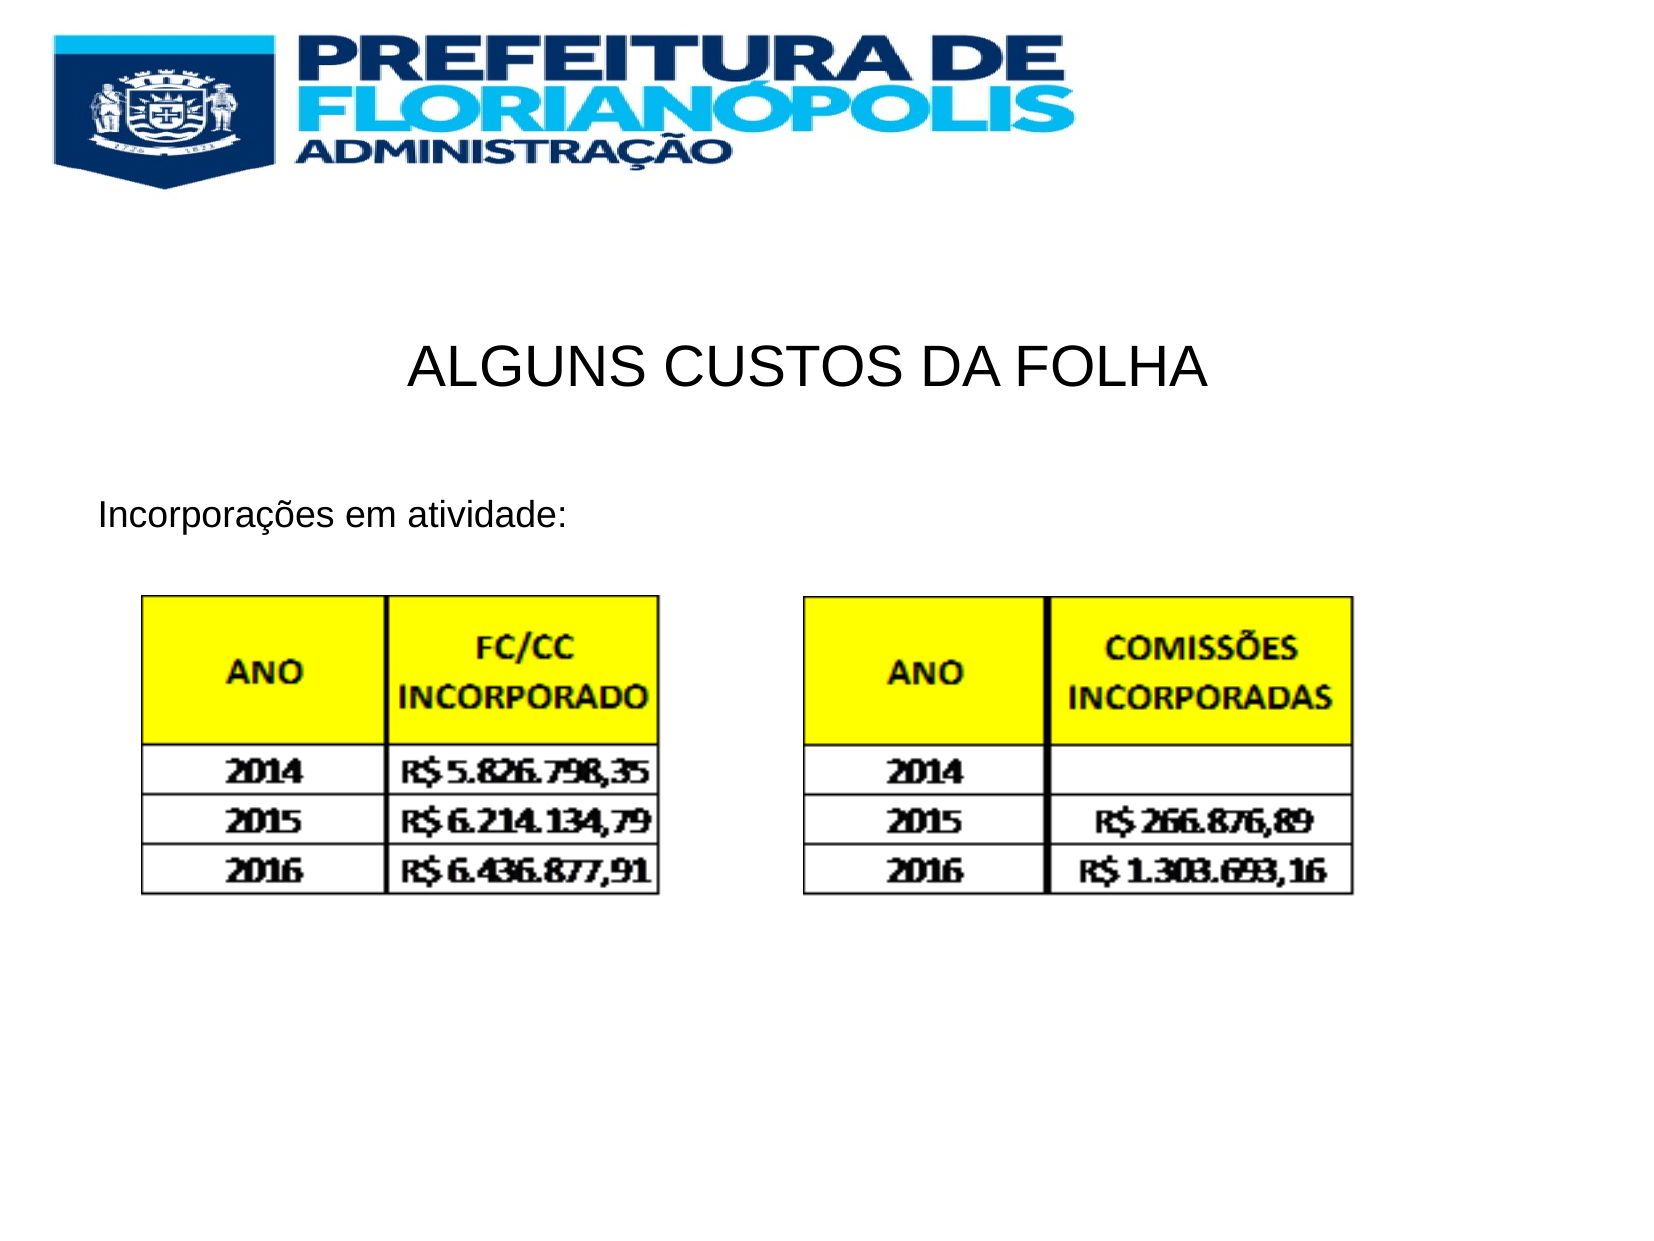

# ALGUNS CUSTOS DA FOLHA
Incorporações em atividade: